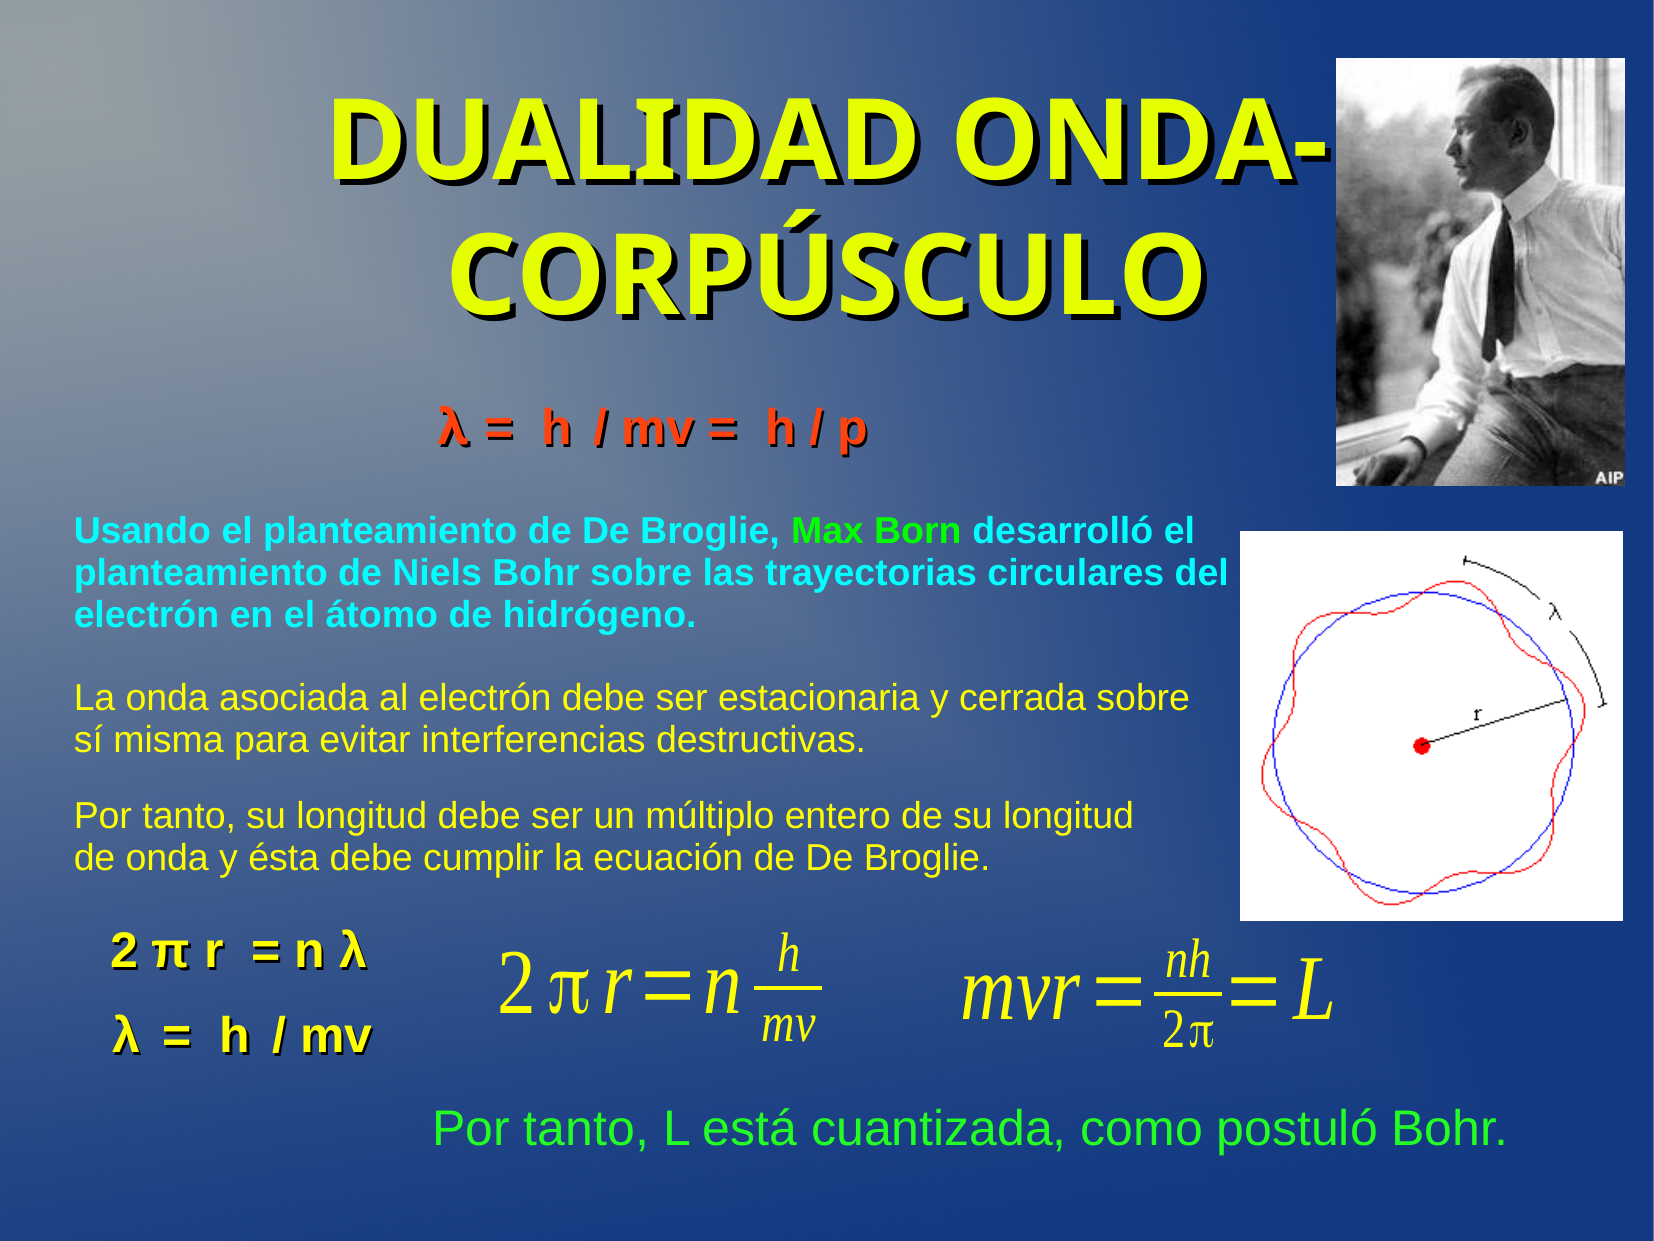

# DUALIDAD ONDA-CORPÚSCULO
 λ = h / mv = h / p
Usando el planteamiento de De Broglie, Max Born desarrolló el planteamiento de Niels Bohr sobre las trayectorias circulares del electrón en el átomo de hidrógeno.
La onda asociada al electrón debe ser estacionaria y cerrada sobre sí misma para evitar interferencias destructivas.
Por tanto, su longitud debe ser un múltiplo entero de su longitud de onda y ésta debe cumplir la ecuación de De Broglie.
2 π r = n λ
 λ = h / mv
Por tanto, L está cuantizada, como postuló Bohr.